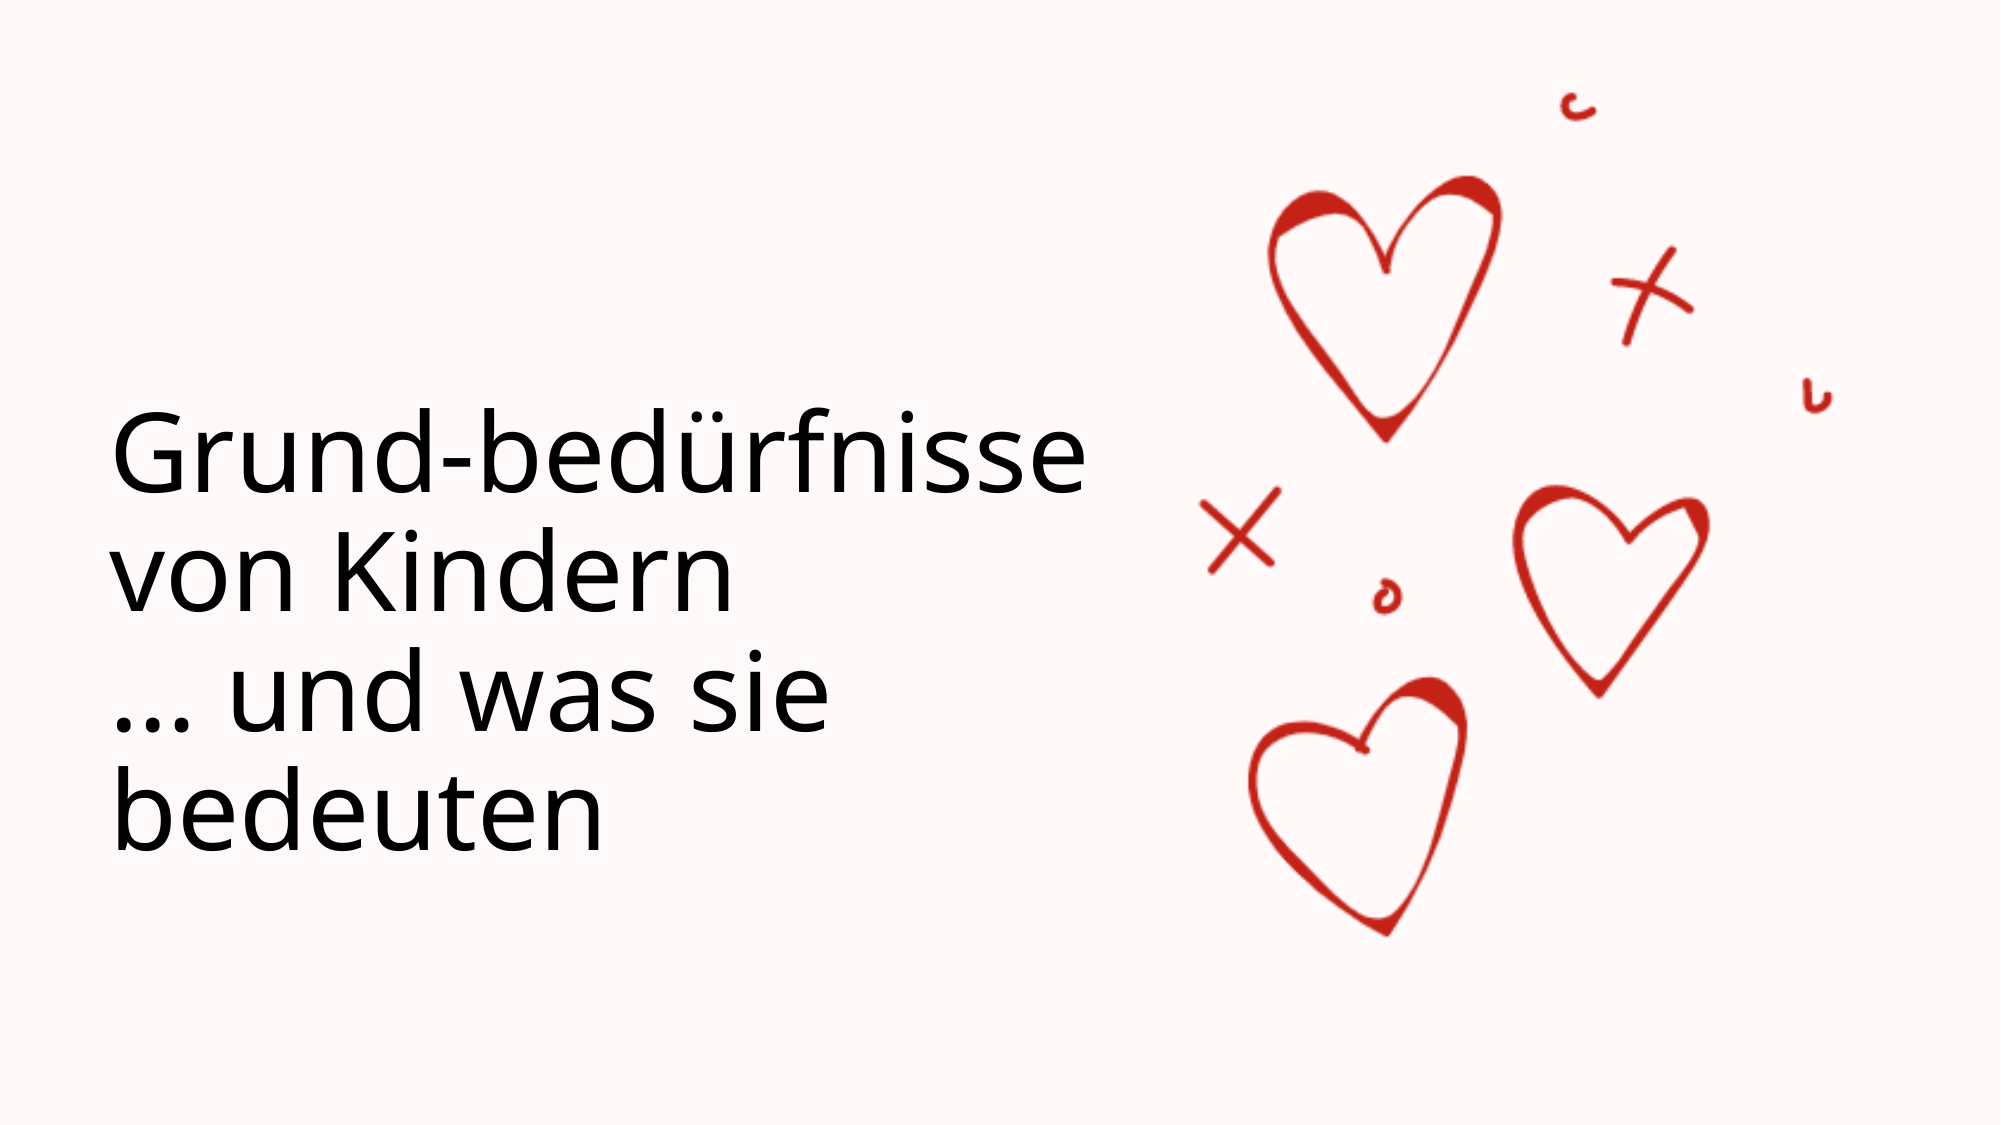

# Grund-bedürfnisse von Kindern … und was sie bedeuten